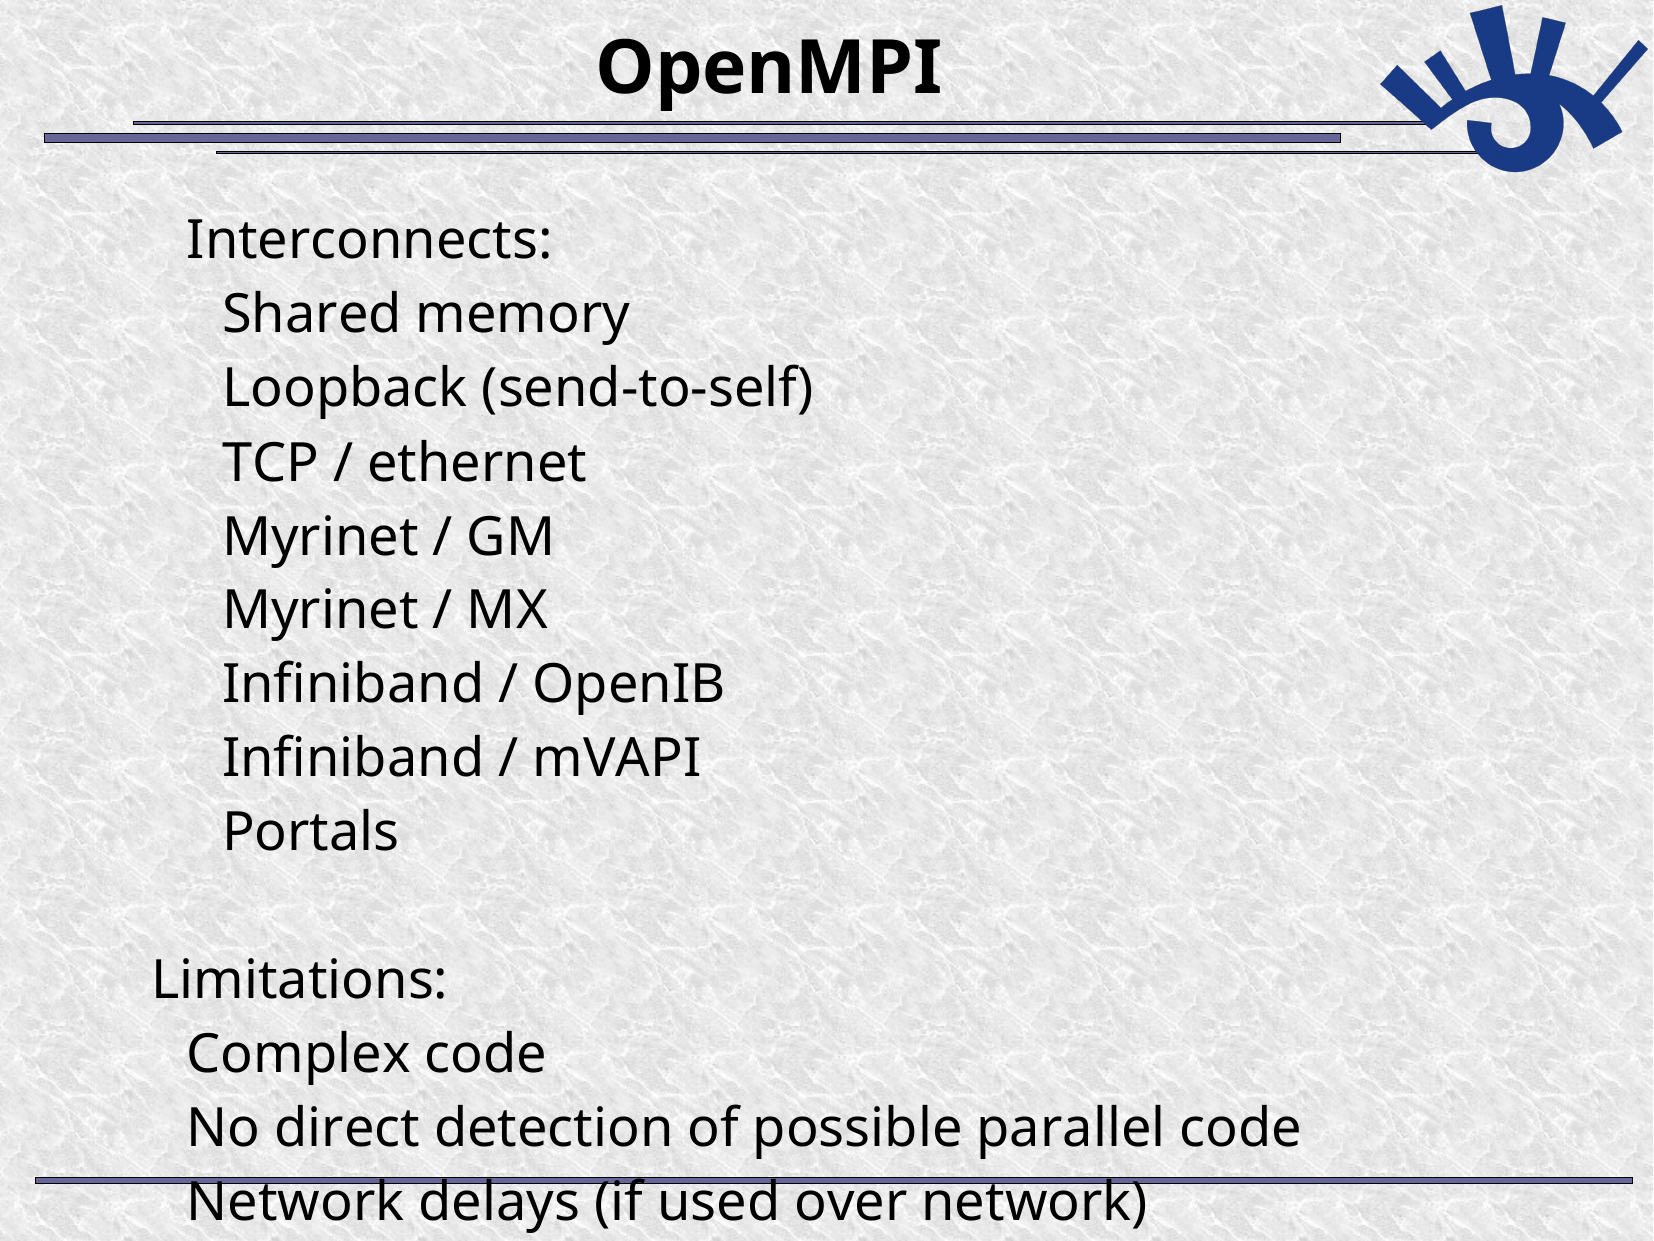

OpenMPI
Interconnects:
Shared memory
Loopback (send-to-self)
TCP / ethernet
Myrinet / GM
Myrinet / MX
Infiniband / OpenIB
Infiniband / mVAPI
Portals
Limitations:
Complex code
No direct detection of possible parallel code
Network delays (if used over network)